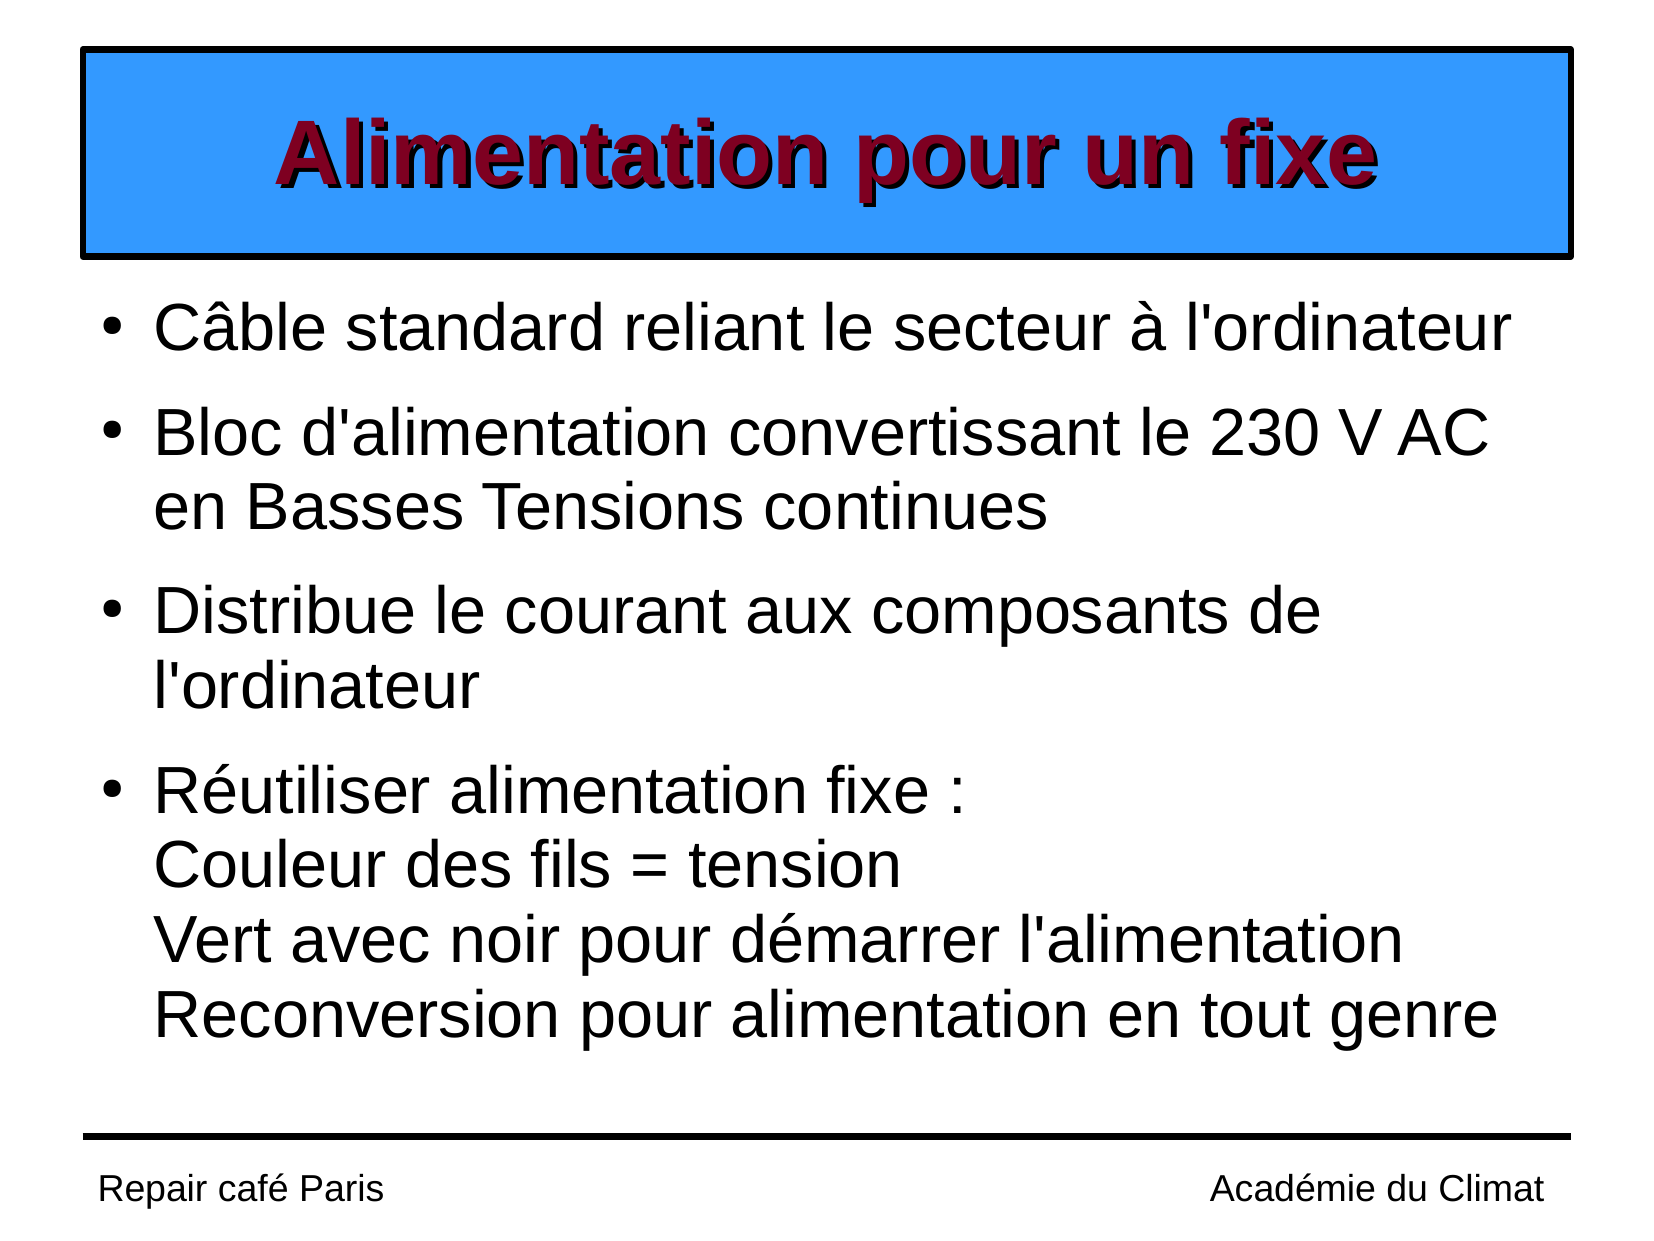

# Alimentation pour un fixe
Câble standard reliant le secteur à l'ordinateur
Bloc d'alimentation convertissant le 230 V AC en Basses Tensions continues
Distribue le courant aux composants de l'ordinateur
Réutiliser alimentation fixe :
Couleur des fils = tension
Vert avec noir pour démarrer l'alimentation
Reconversion pour alimentation en tout genre
Repair café Paris	Académie du Climat